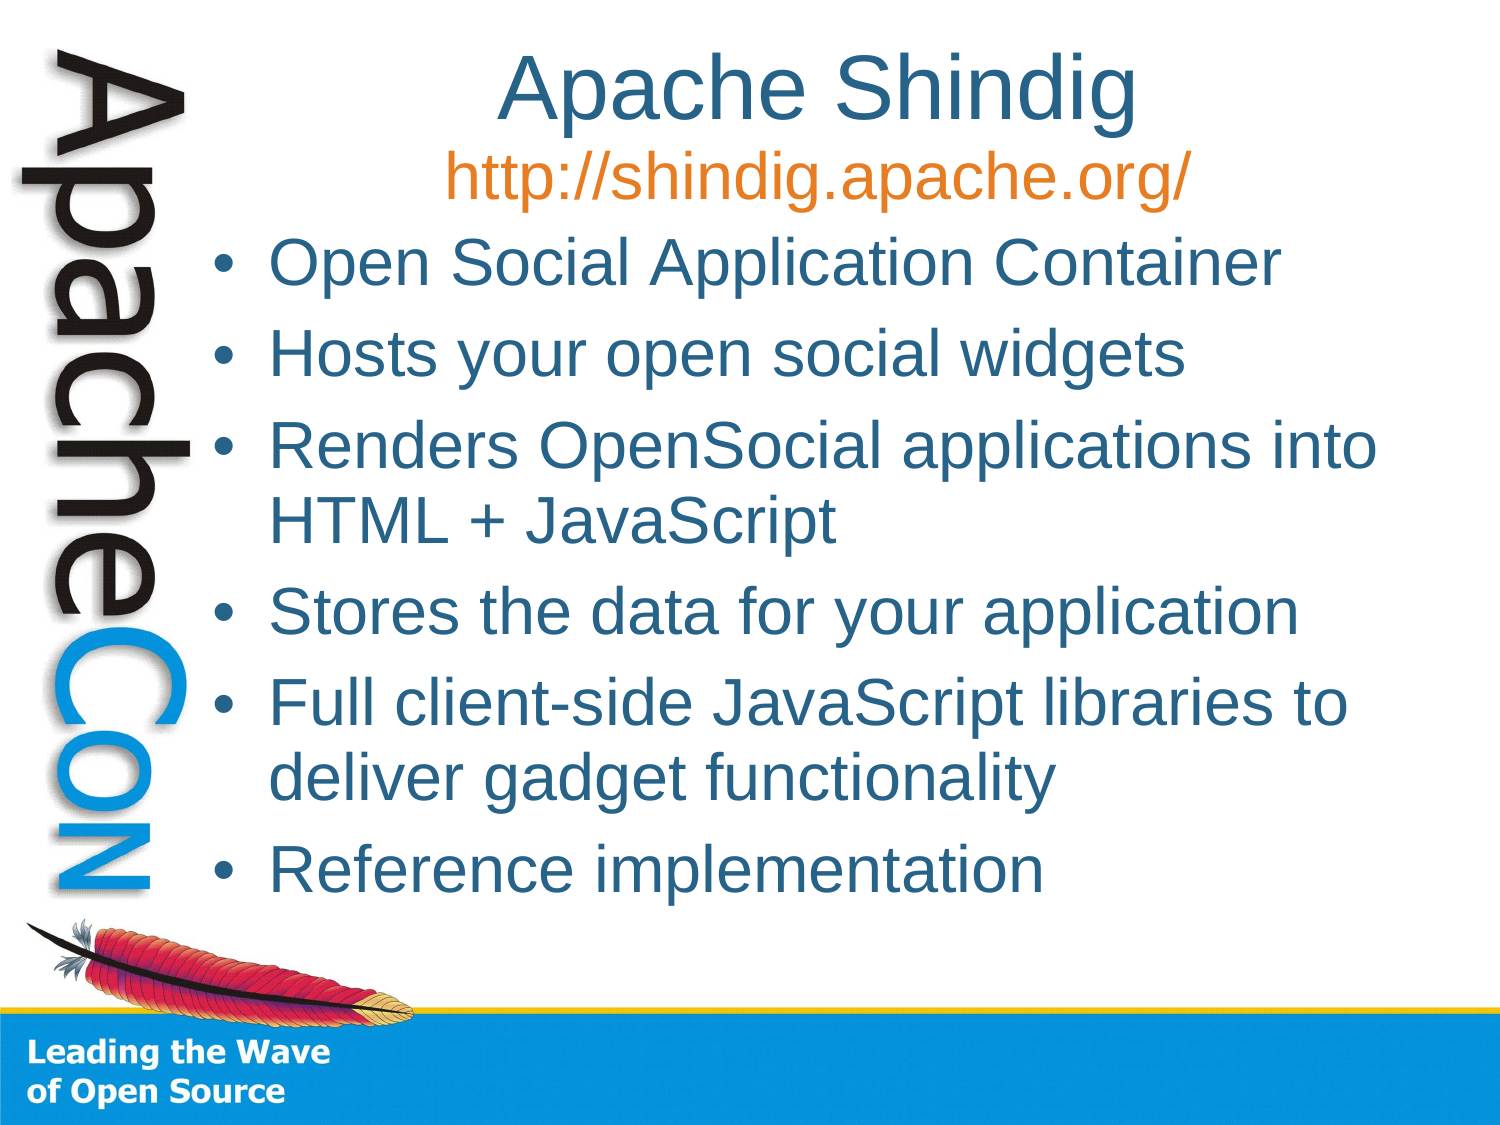

# Apache Shindig http://shindig.apache.org/
Open Social Application Container
Hosts your open social widgets
Renders OpenSocial applications into HTML + JavaScript
Stores the data for your application
Full client-side JavaScript libraries to deliver gadget functionality
Reference implementation